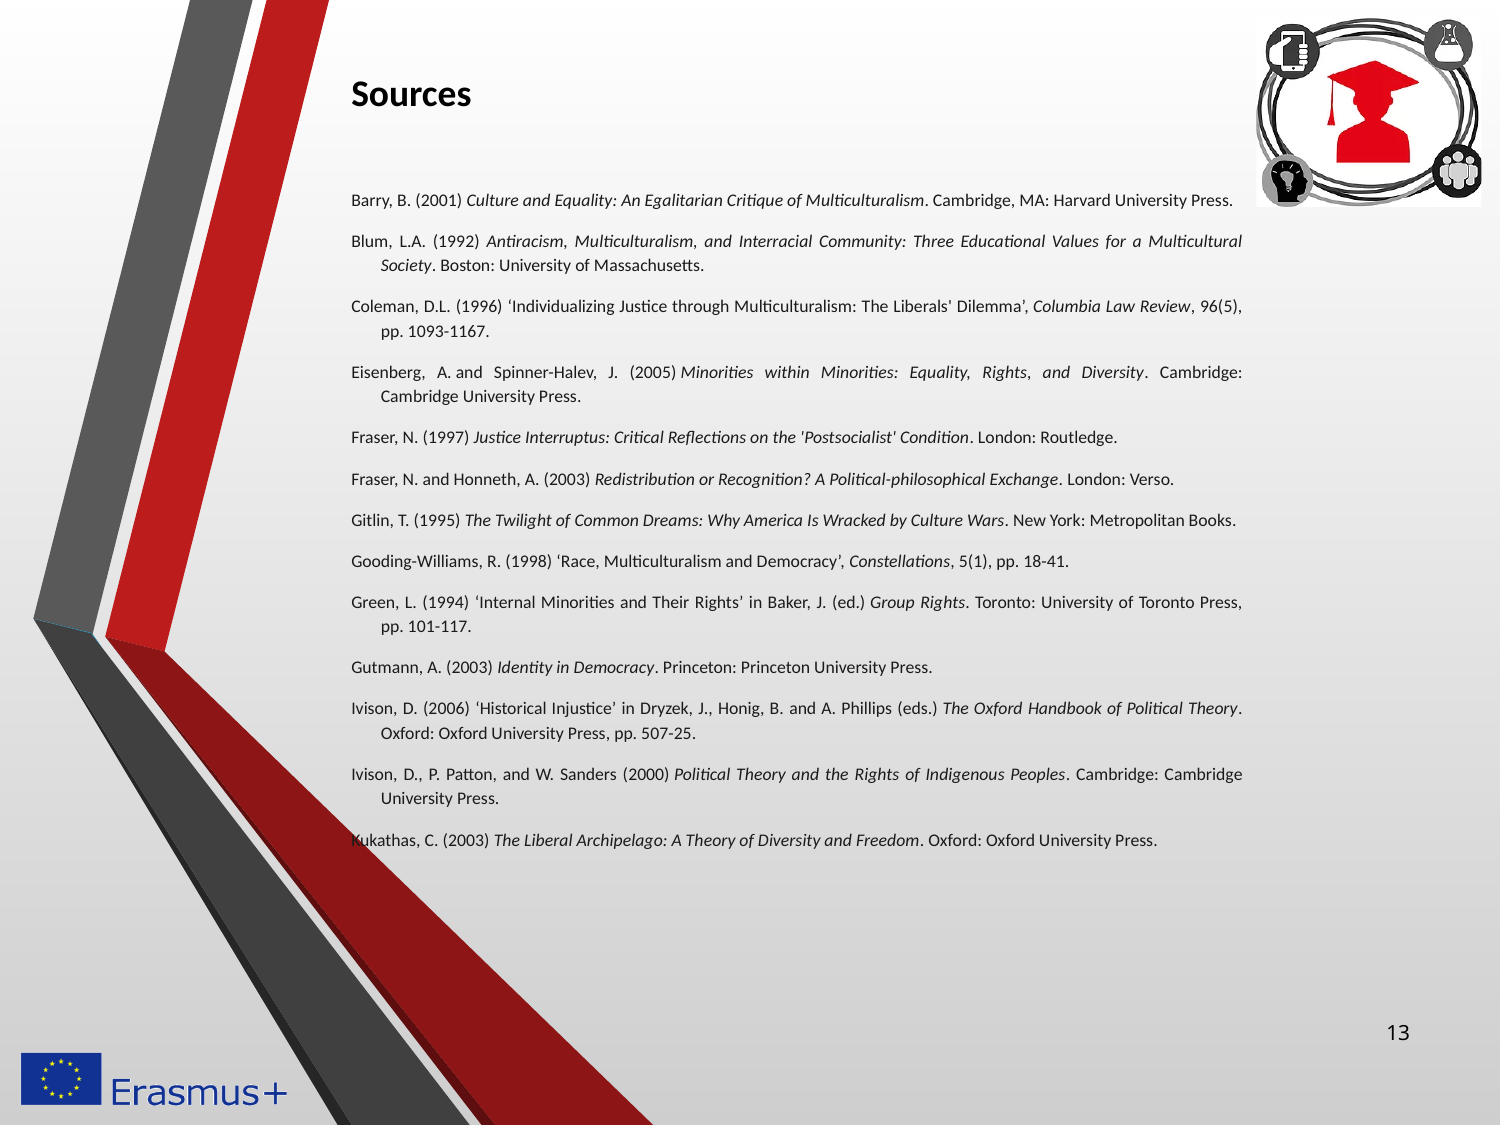

Sources
Barry, B. (2001) Culture and Equality: An Egalitarian Critique of Multiculturalism. Cambridge, MA: Harvard University Press.
Blum, L.A. (1992) Antiracism, Multiculturalism, and Interracial Community: Three Educational Values for a Multicultural Society. Boston: University of Massachusetts.
Coleman, D.L. (1996) ‘Individualizing Justice through Multiculturalism: The Liberals' Dilemma’, Columbia Law Review, 96(5), pp. 1093-1167.
Eisenberg, A. and Spinner-Halev, J. (2005) Minorities within Minorities: Equality, Rights, and Diversity. Cambridge: Cambridge University Press.
Fraser, N. (1997) Justice Interruptus: Critical Reflections on the 'Postsocialist' Condition. London: Routledge.
Fraser, N. and Honneth, A. (2003) Redistribution or Recognition? A Political-philosophical Exchange. London: Verso.
Gitlin, T. (1995) The Twilight of Common Dreams: Why America Is Wracked by Culture Wars. New York: Metropolitan Books.
Gooding-Williams, R. (1998) ‘Race, Multiculturalism and Democracy’, Constellations, 5(1), pp. 18-41.
Green, L. (1994) ‘Internal Minorities and Their Rights’ in Baker, J. (ed.) Group Rights. Toronto: University of Toronto Press, pp. 101-117.
Gutmann, A. (2003) Identity in Democracy. Princeton: Princeton University Press.
Ivison, D. (2006) ‘Historical Injustice’ in Dryzek, J., Honig, B. and A. Phillips (eds.) The Oxford Handbook of Political Theory. Oxford: Oxford University Press, pp. 507-25.
Ivison, D., P. Patton, and W. Sanders (2000) Political Theory and the Rights of Indigenous Peoples. Cambridge: Cambridge University Press.
Kukathas, C. (2003) The Liberal Archipelago: A Theory of Diversity and Freedom. Oxford: Oxford University Press.